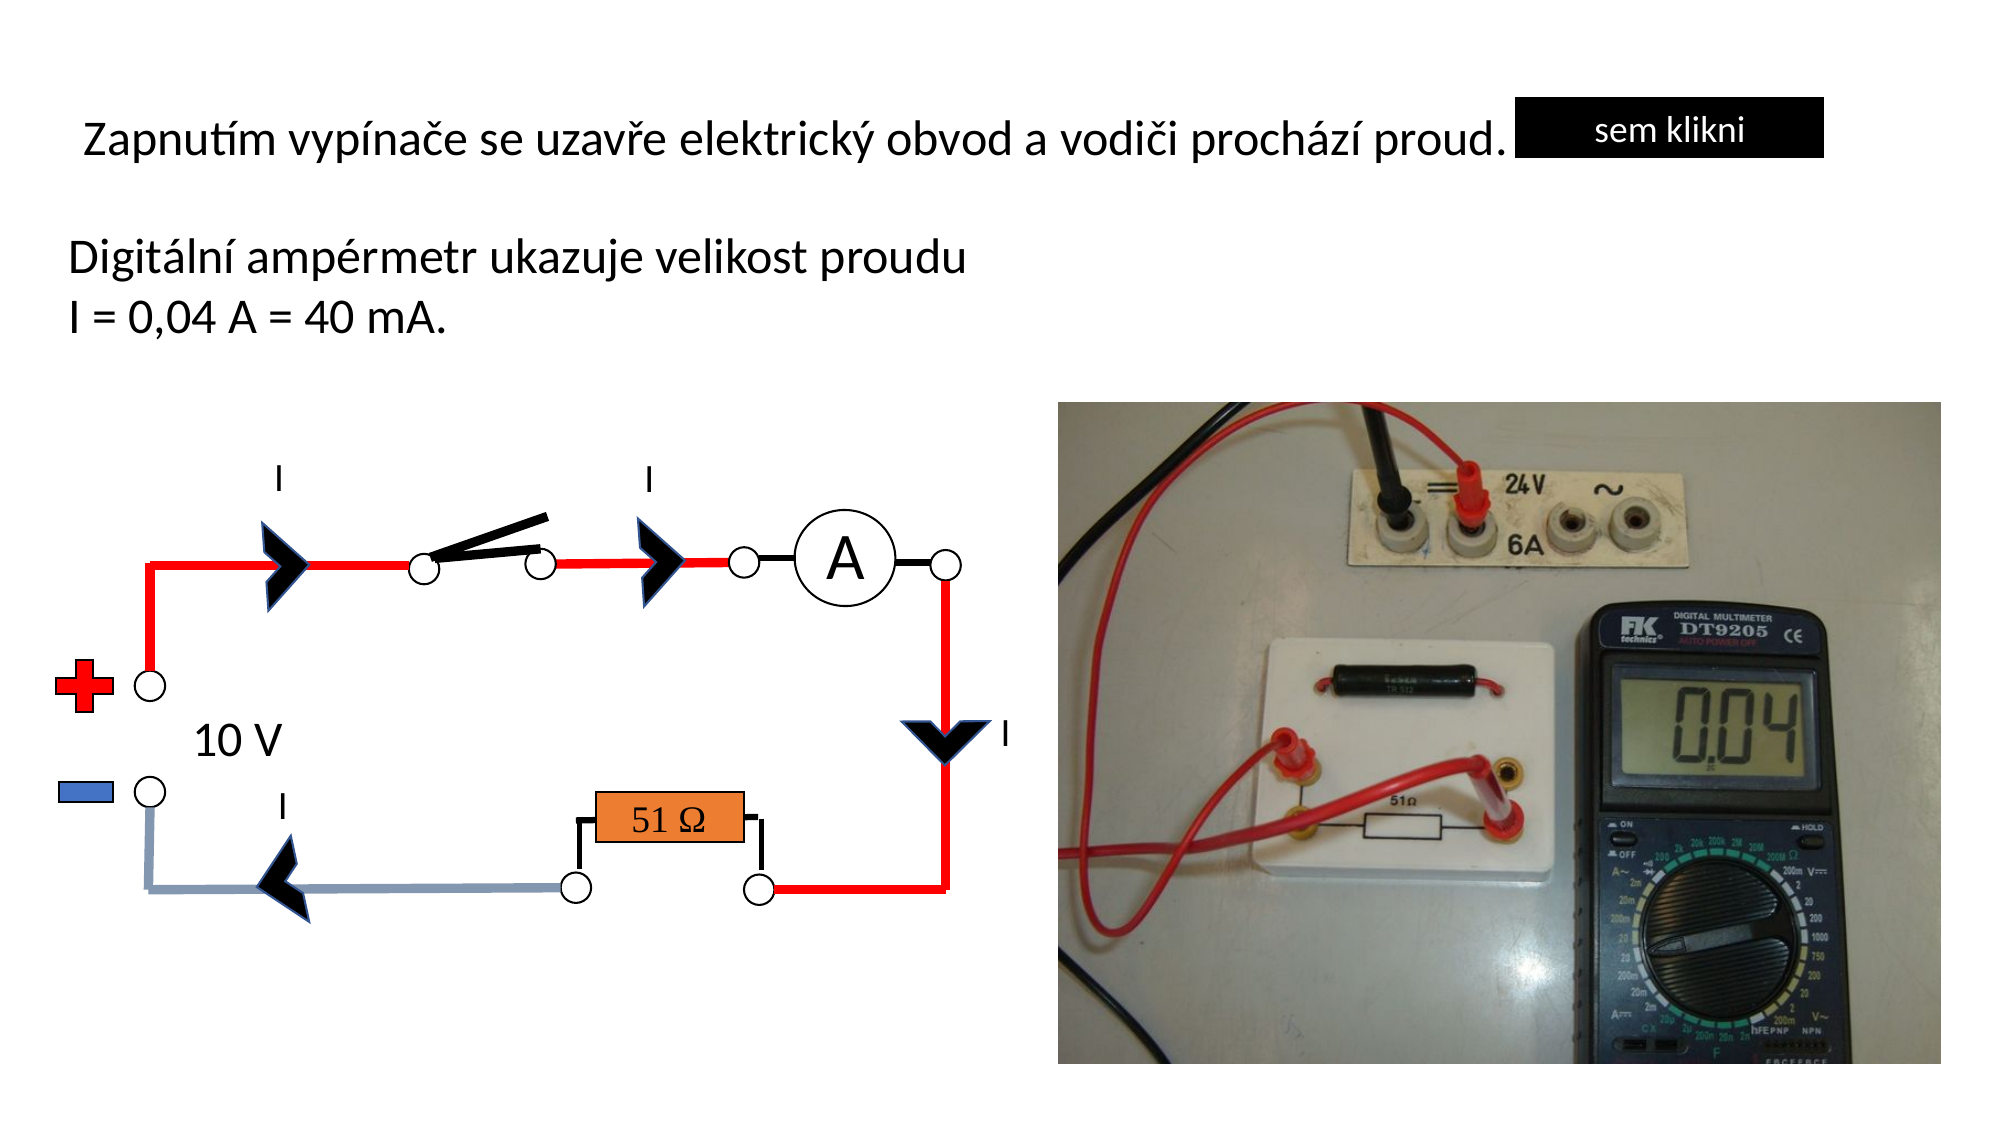

Zapnutím vypínače se uzavře elektrický obvod a vodiči prochází proud.
sem klikni
Digitální ampérmetr ukazuje velikost proudu
I = 0,04 A = 40 mA.
I
I
A
I
10 V
I
51 Ω